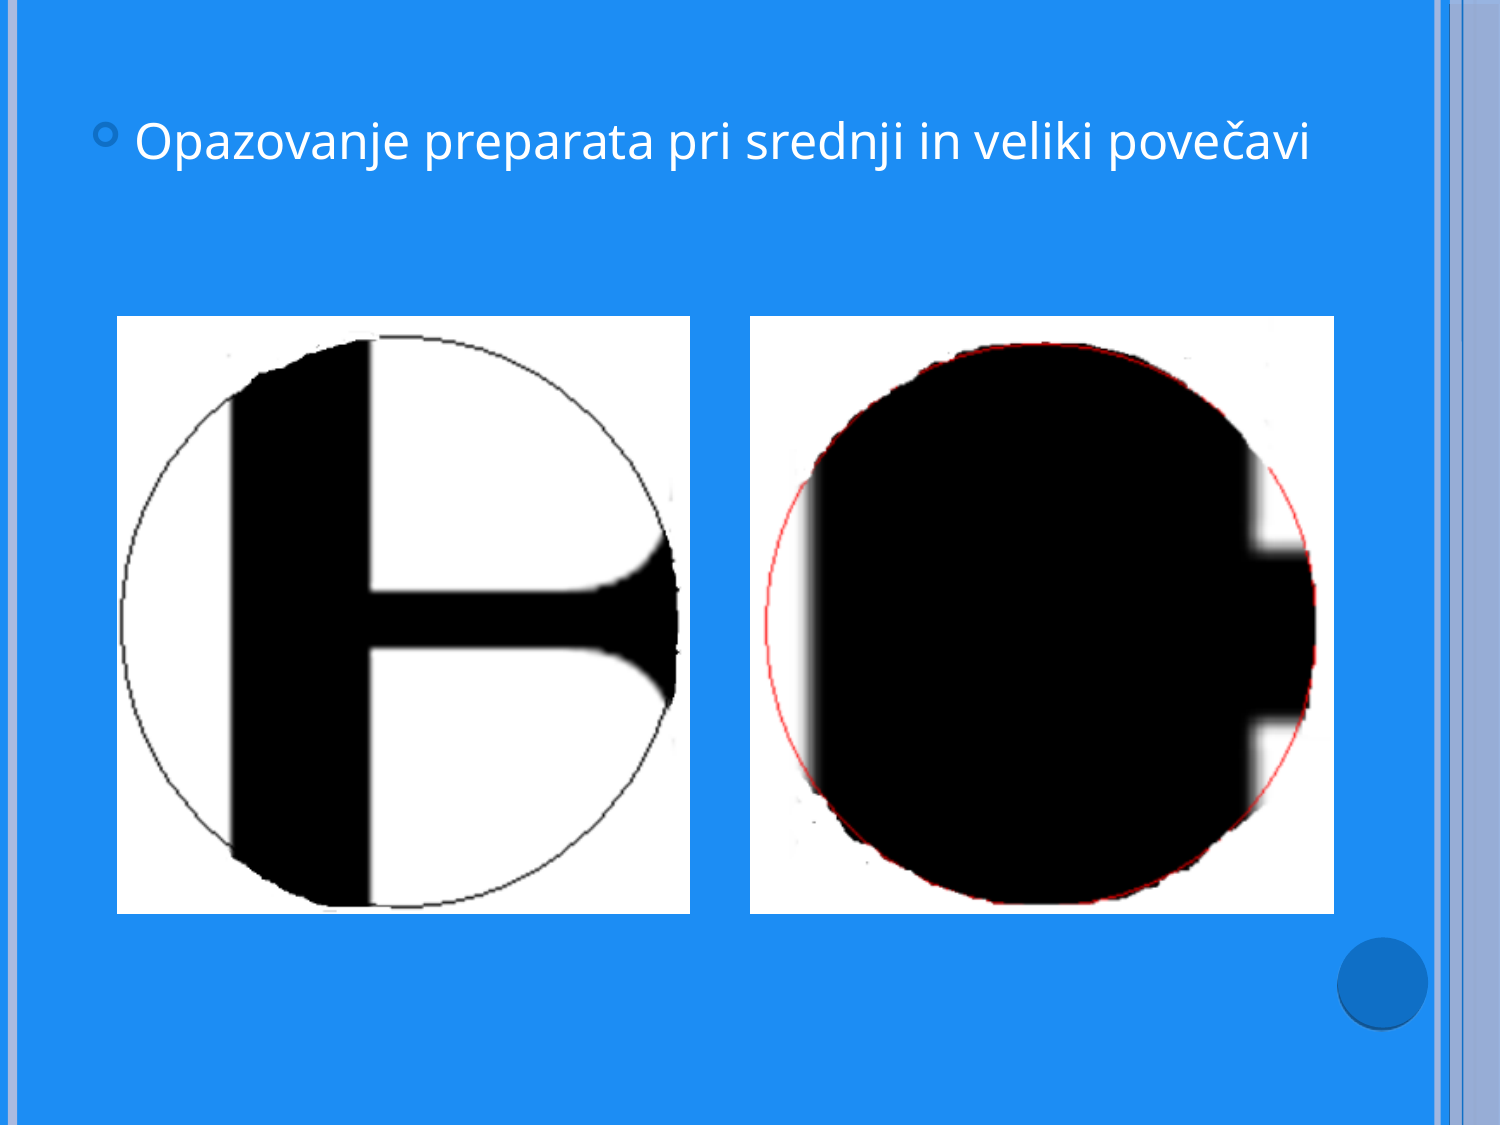

# Opazovanje preparata pri srednji in veliki povečavi